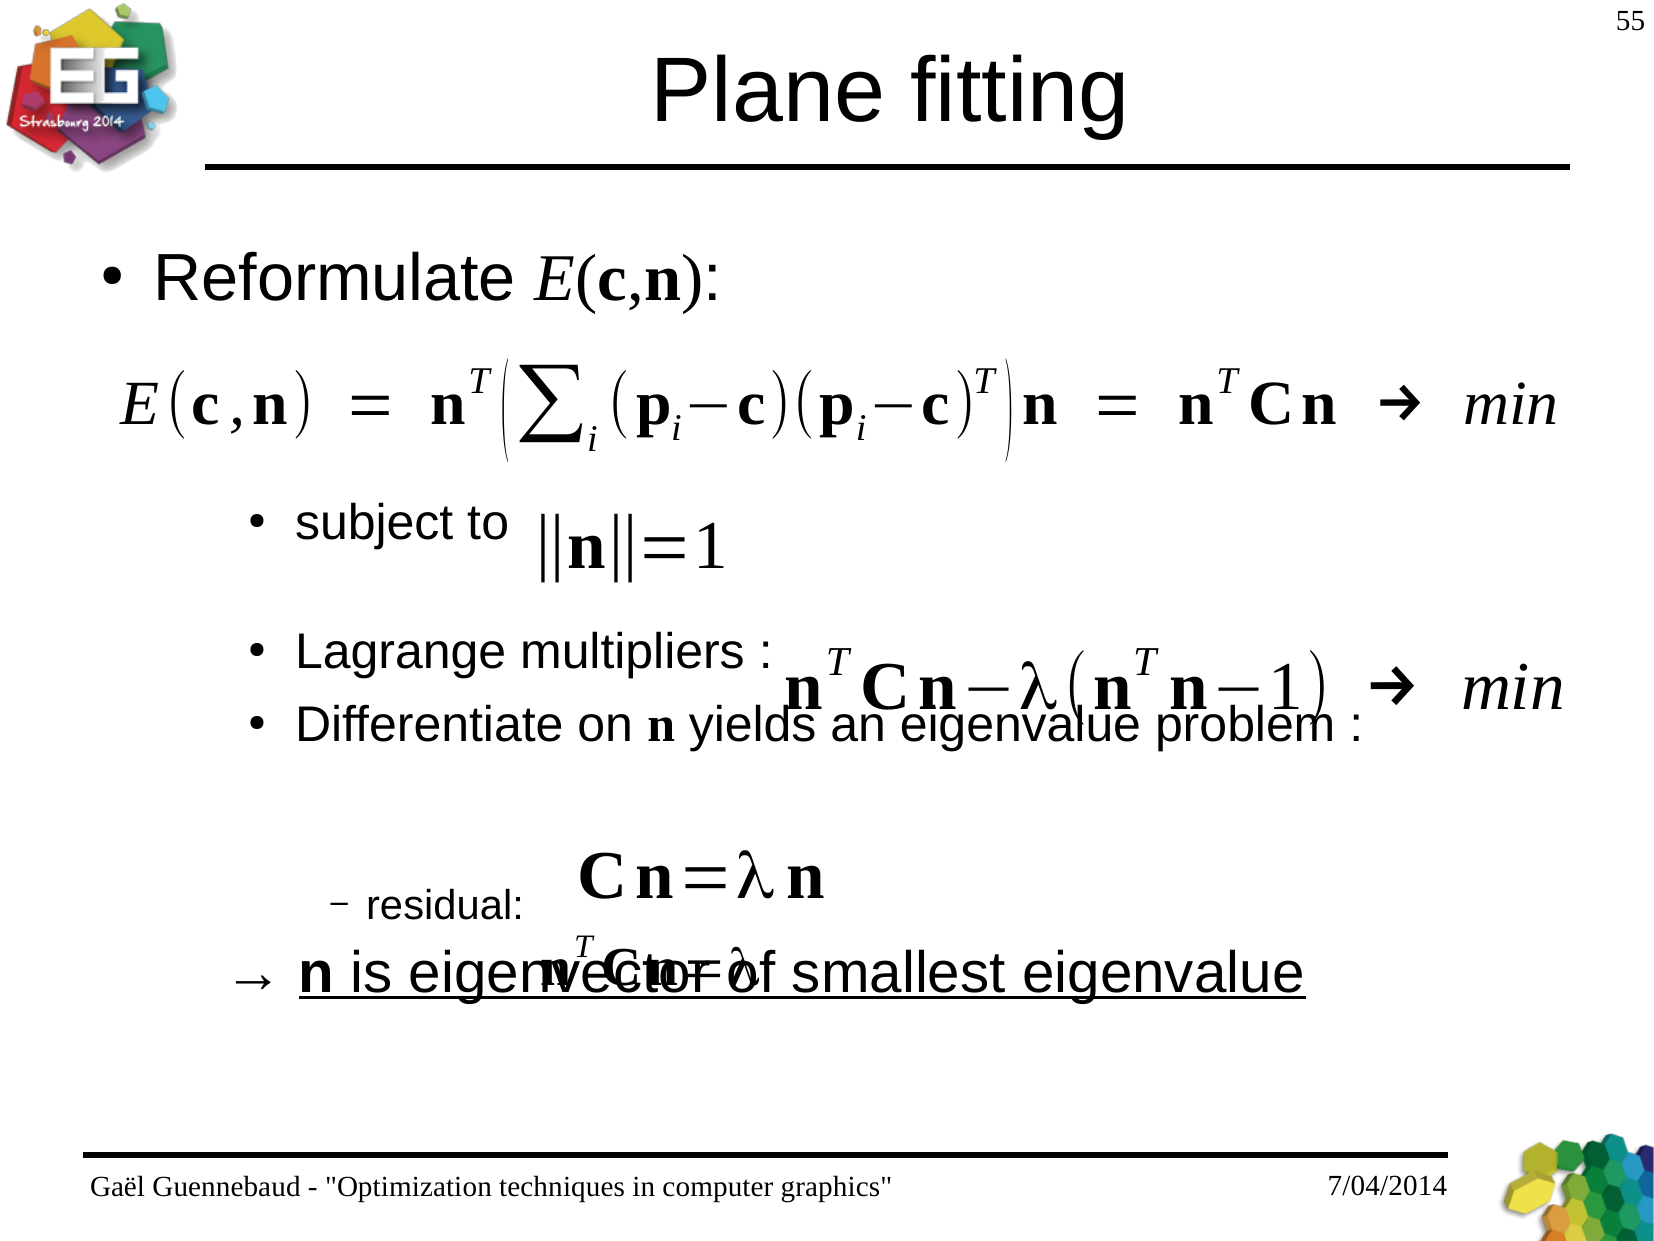

55
# Plane fitting
Reformulate E(c,n):
subject to
Lagrange multipliers :
Differentiate on n yields an eigenvalue problem :
residual:
→ n is eigenvector of smallest eigenvalue
7/04/2014
Gaël Guennebaud - "Optimization techniques in computer graphics"